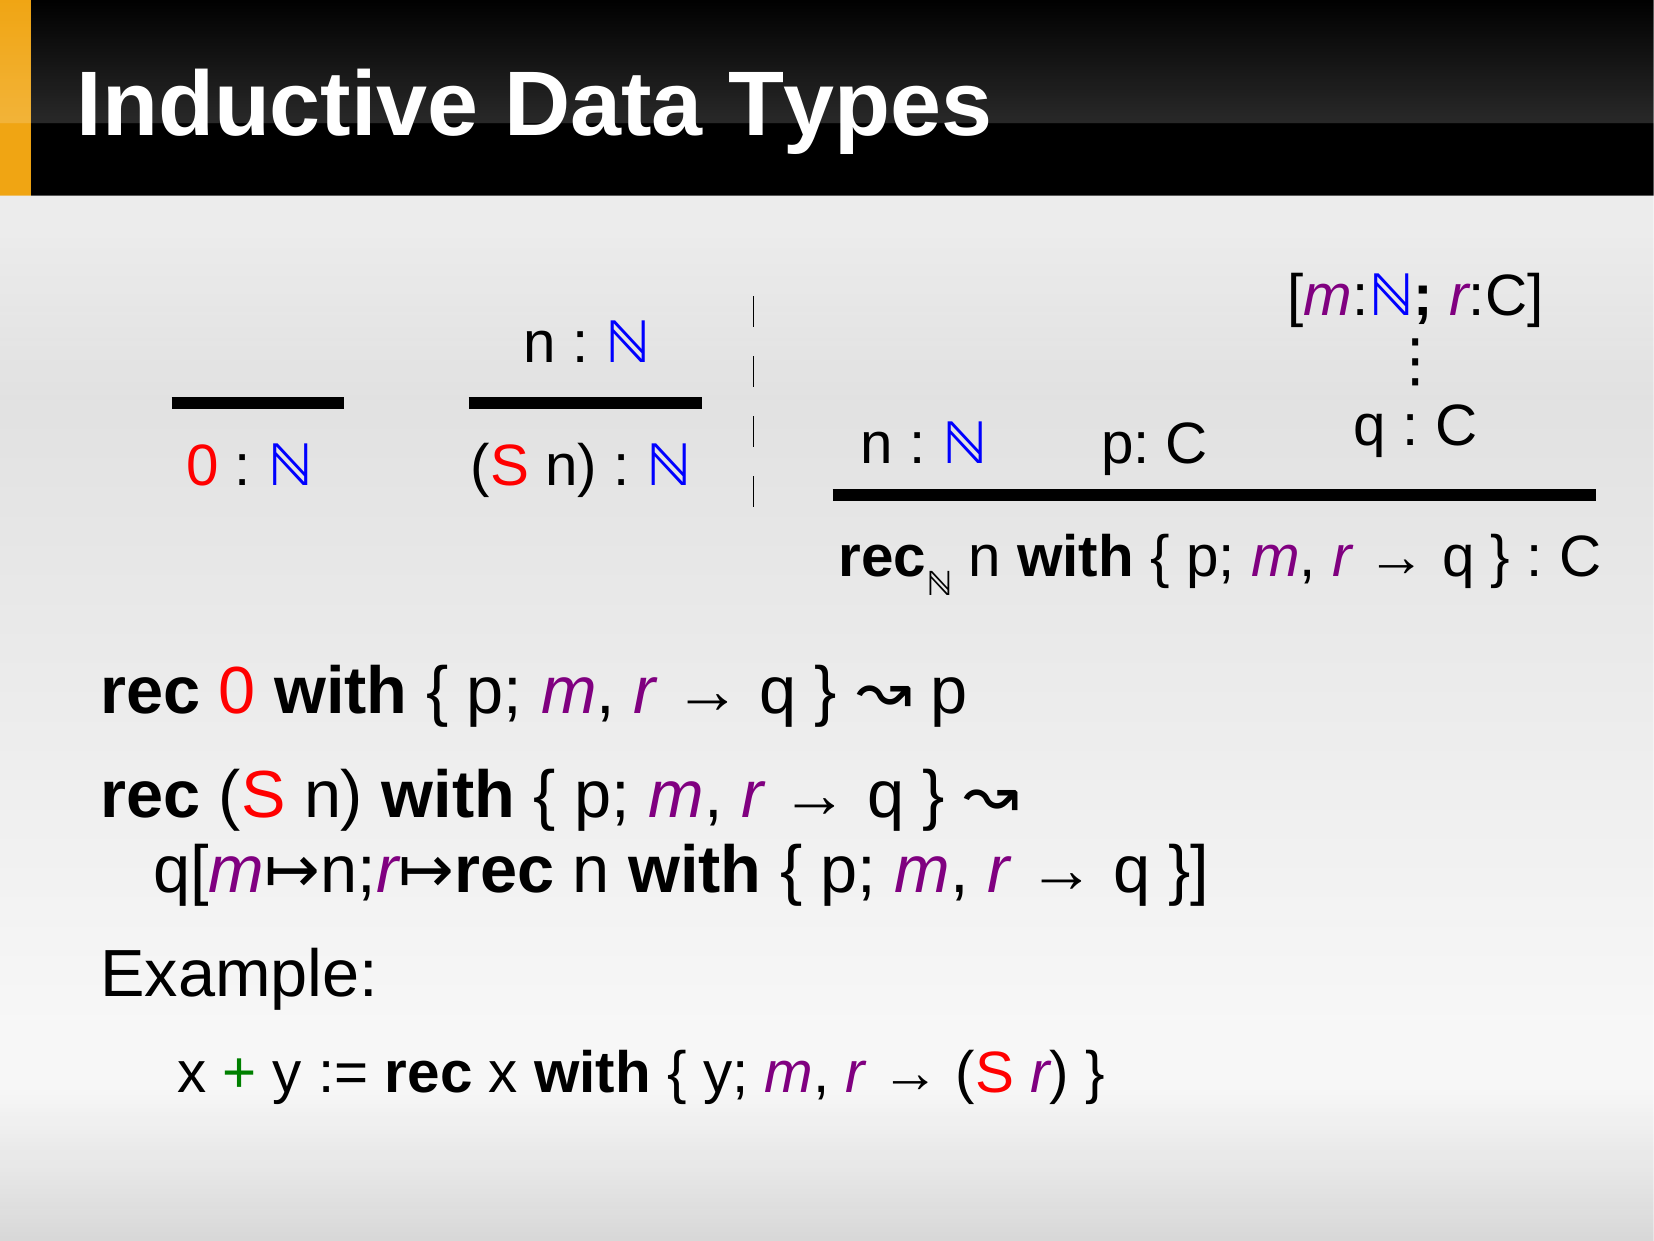

# Inductive Data Types
[m:ℕ; r:C]
⋮
q : C
n : ℕ
n : ℕ p: C
0 : ℕ
(S n) : ℕ
recℕ n with { p; m, r → q } : C
rec 0 with { p; m, r → q } ↝ p
rec (S n) with { p; m, r → q } ↝
q[m↦n;r↦rec n with { p; m, r → q }]
Example:
x + y := rec x with { y; m, r → (S r) }